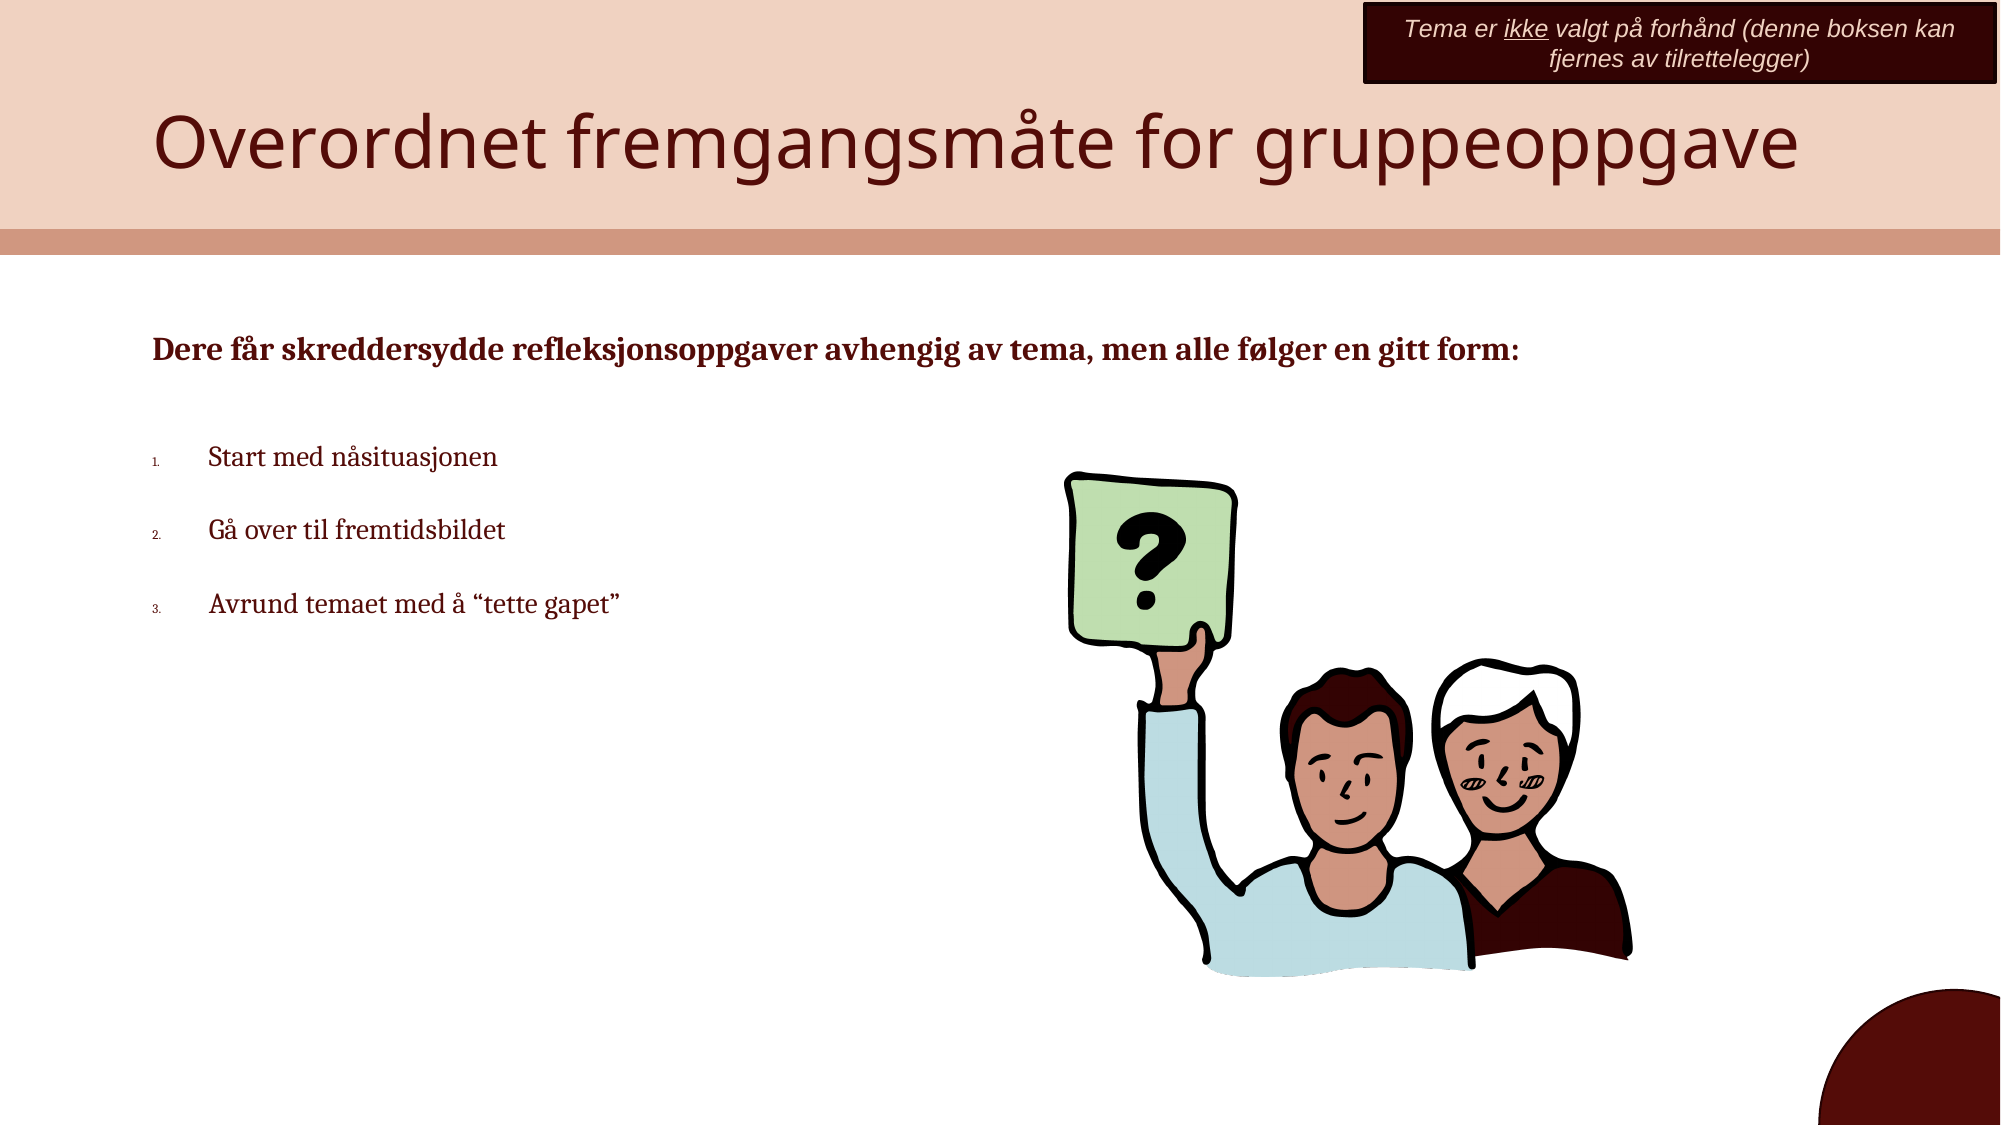

Tema er ikke valgt på forhånd (denne boksen kan fjernes av tilrettelegger)
# Overordnet fremgangsmåte for gruppeoppgave
Dere får skreddersydde refleksjonsoppgaver avhengig av tema, men alle følger en gitt form:
Start med nåsituasjonen
Gå over til fremtidsbildet
Avrund temaet med å “tette gapet”